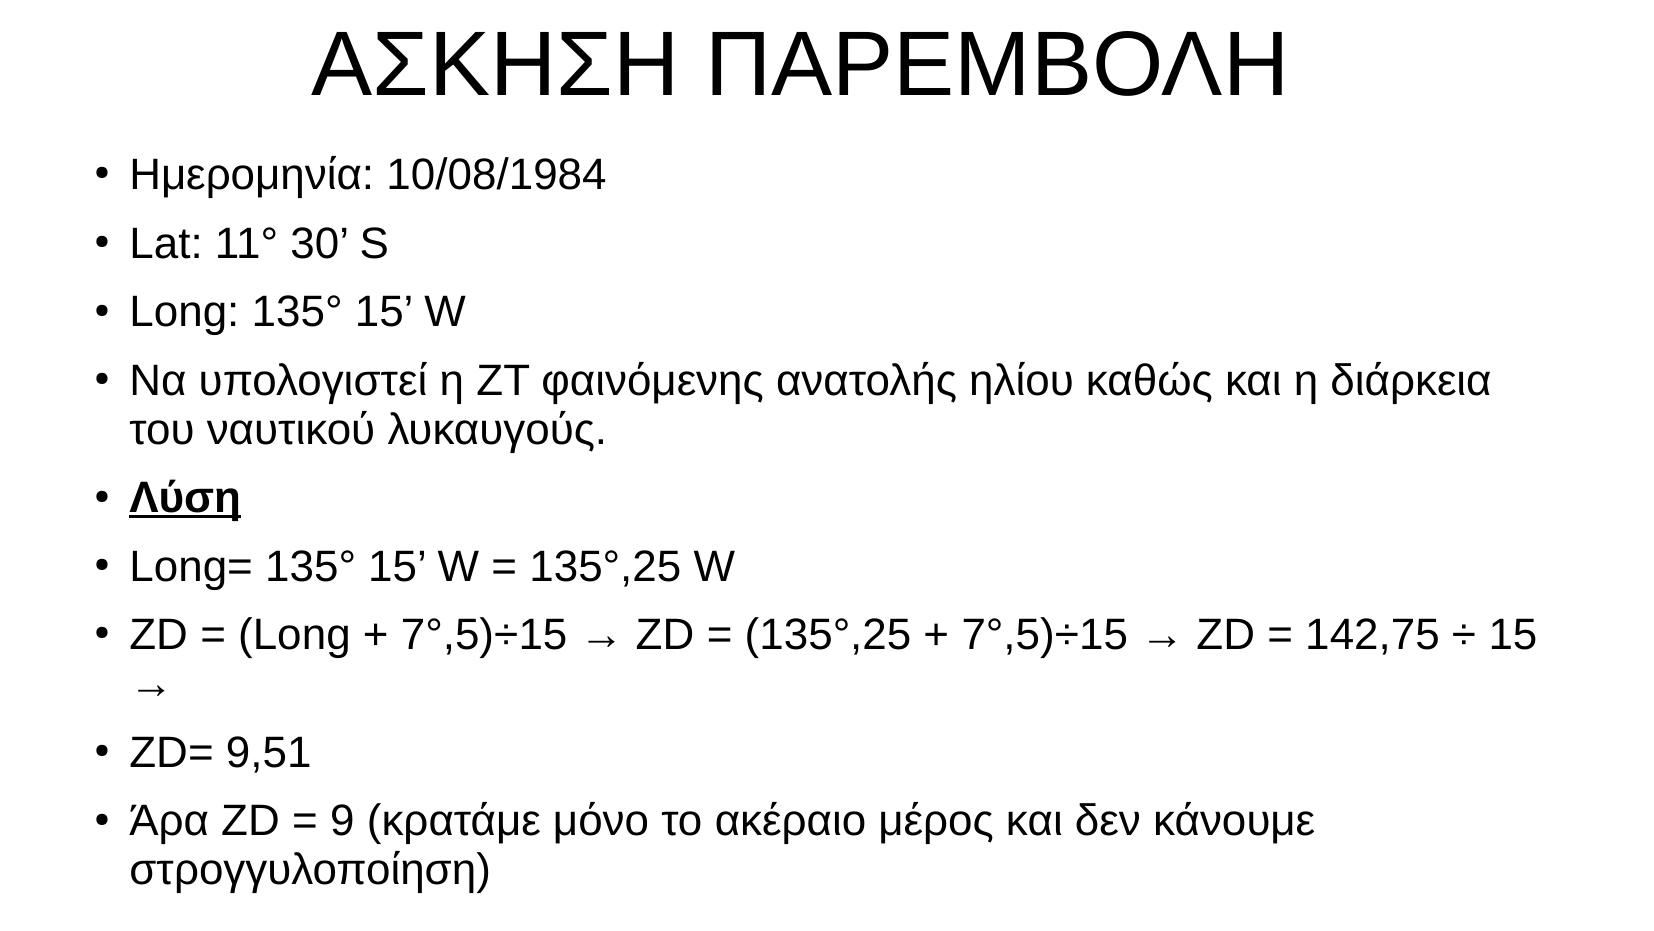

# ΑΣΚΗΣΗ ΠΑΡΕΜΒΟΛΗ
Ημερομηνία: 10/08/1984
Lat: 11° 30’ S
Long: 135° 15’ W
Να υπολογιστεί η ΖΤ φαινόμενης ανατολής ηλίου καθώς και η διάρκεια του ναυτικού λυκαυγούς.
Λύση
Long= 135° 15’ W = 135°,25 W
ΖD = (Long + 7°,5)÷15 → ΖD = (135°,25 + 7°,5)÷15 → ZD = 142,75 ÷ 15 →
ZD= 9,51
Άρα ΖD = 9 (κρατάμε μόνο το ακέραιο μέρος και δεν κάνουμε στρογγυλοποίηση)